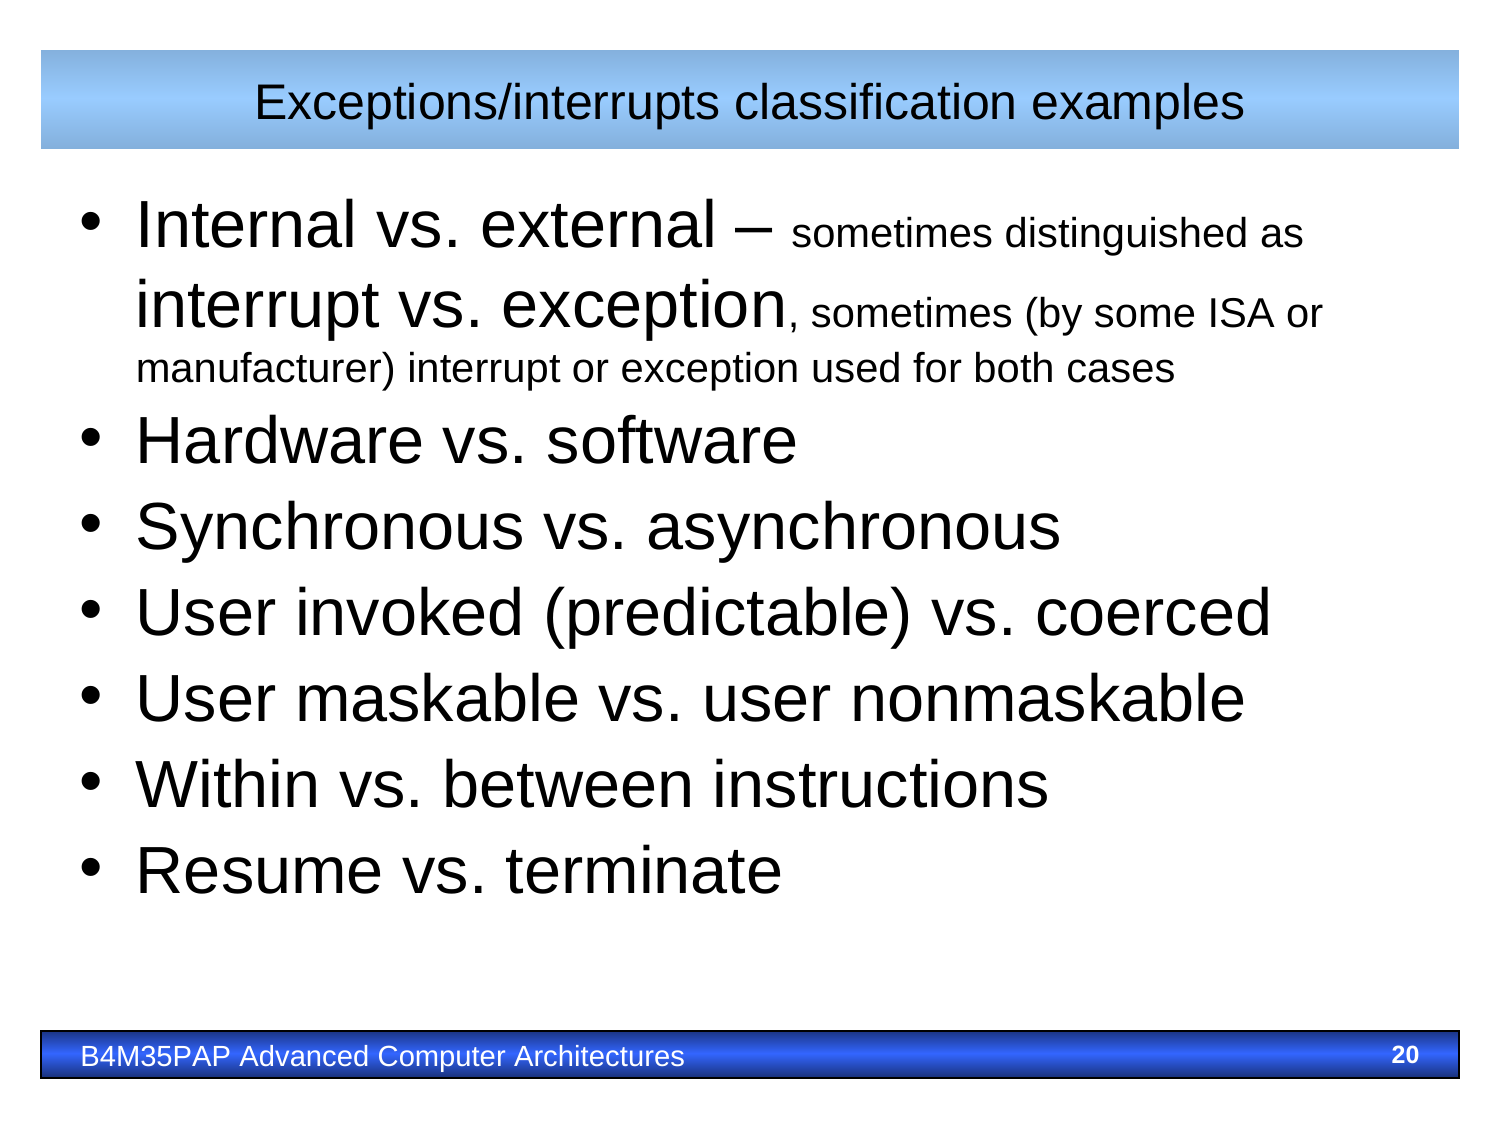

Exceptions/interrupts classification examples
# Internal vs. external – sometimes distinguished as interrupt vs. exception, sometimes (by some ISA or manufacturer) interrupt or exception used for both cases
Hardware vs. software
Synchronous vs. asynchronous
User invoked (predictable) vs. coerced
User maskable vs. user nonmaskable
Within vs. between instructions
Resume vs. terminate